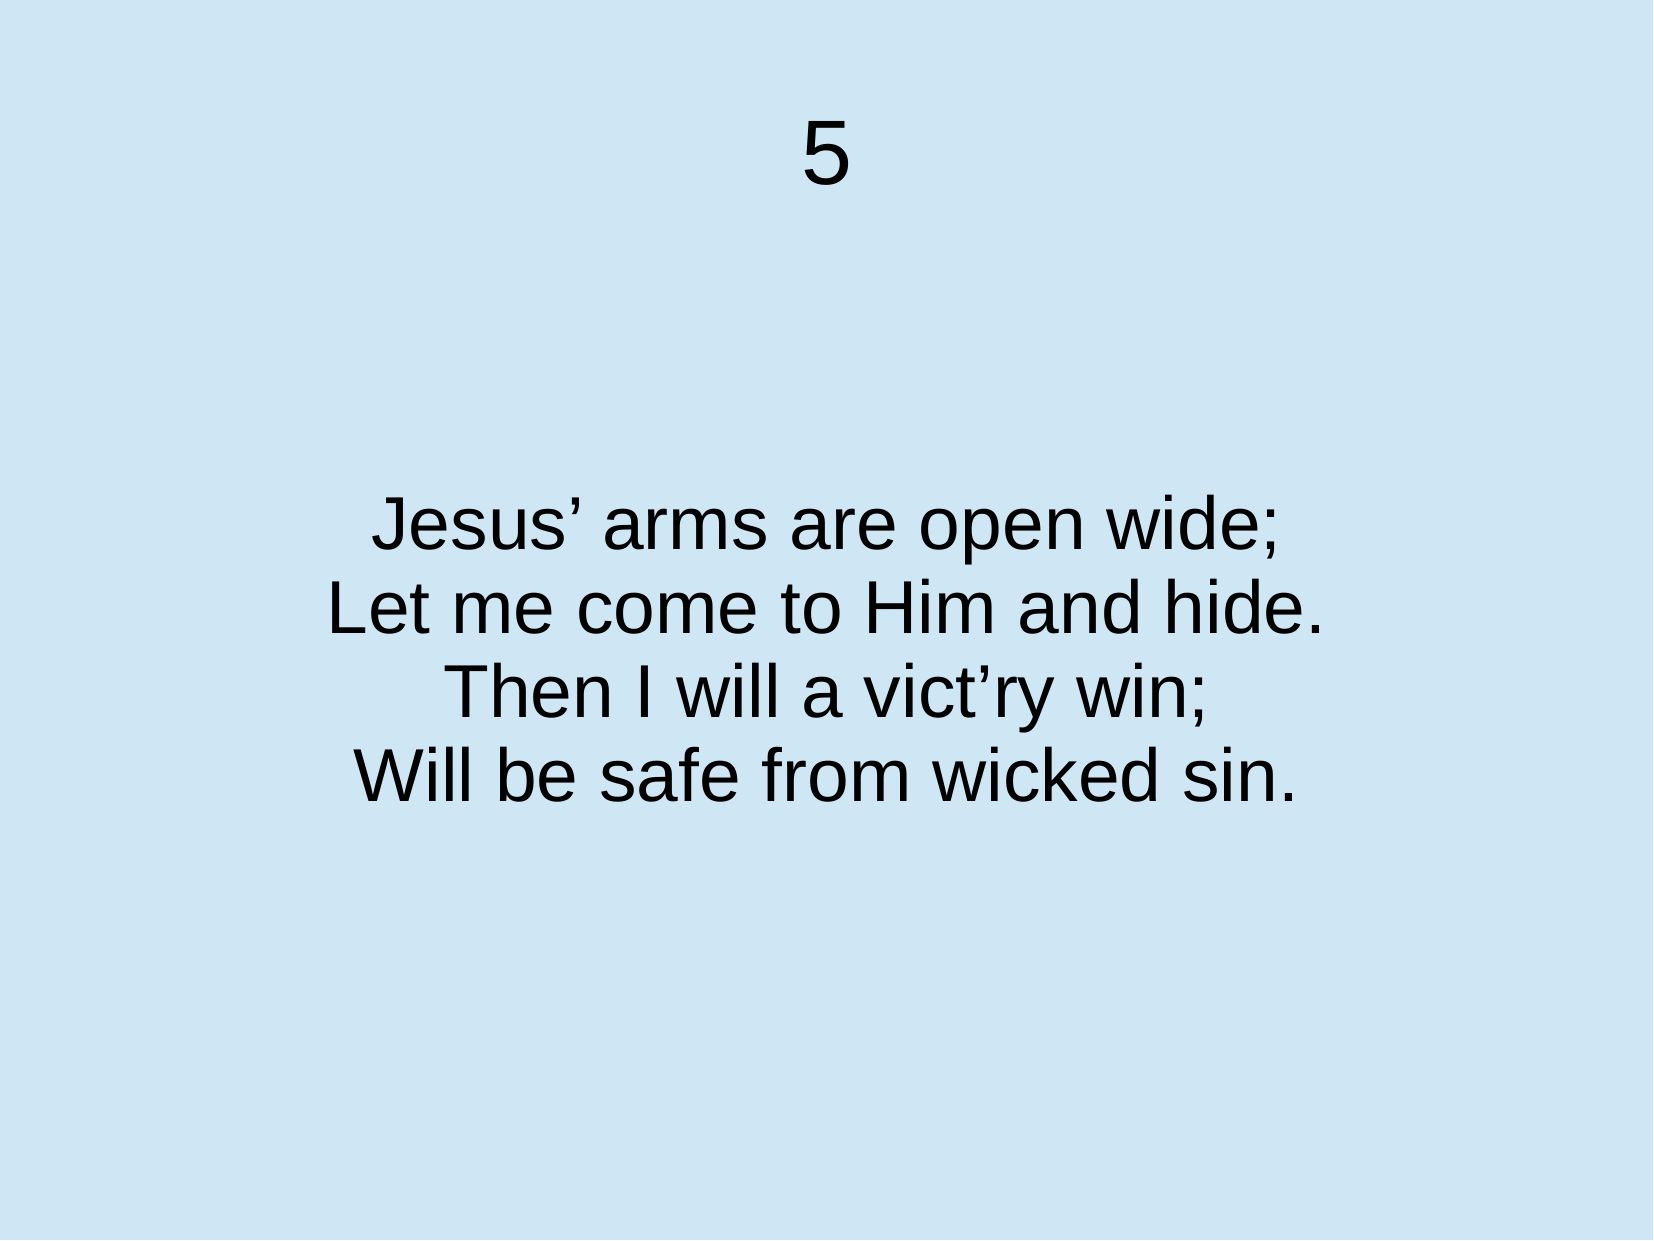

# 5
Jesus’ arms are open wide;
Let me come to Him and hide.
Then I will a vict’ry win;
Will be safe from wicked sin.